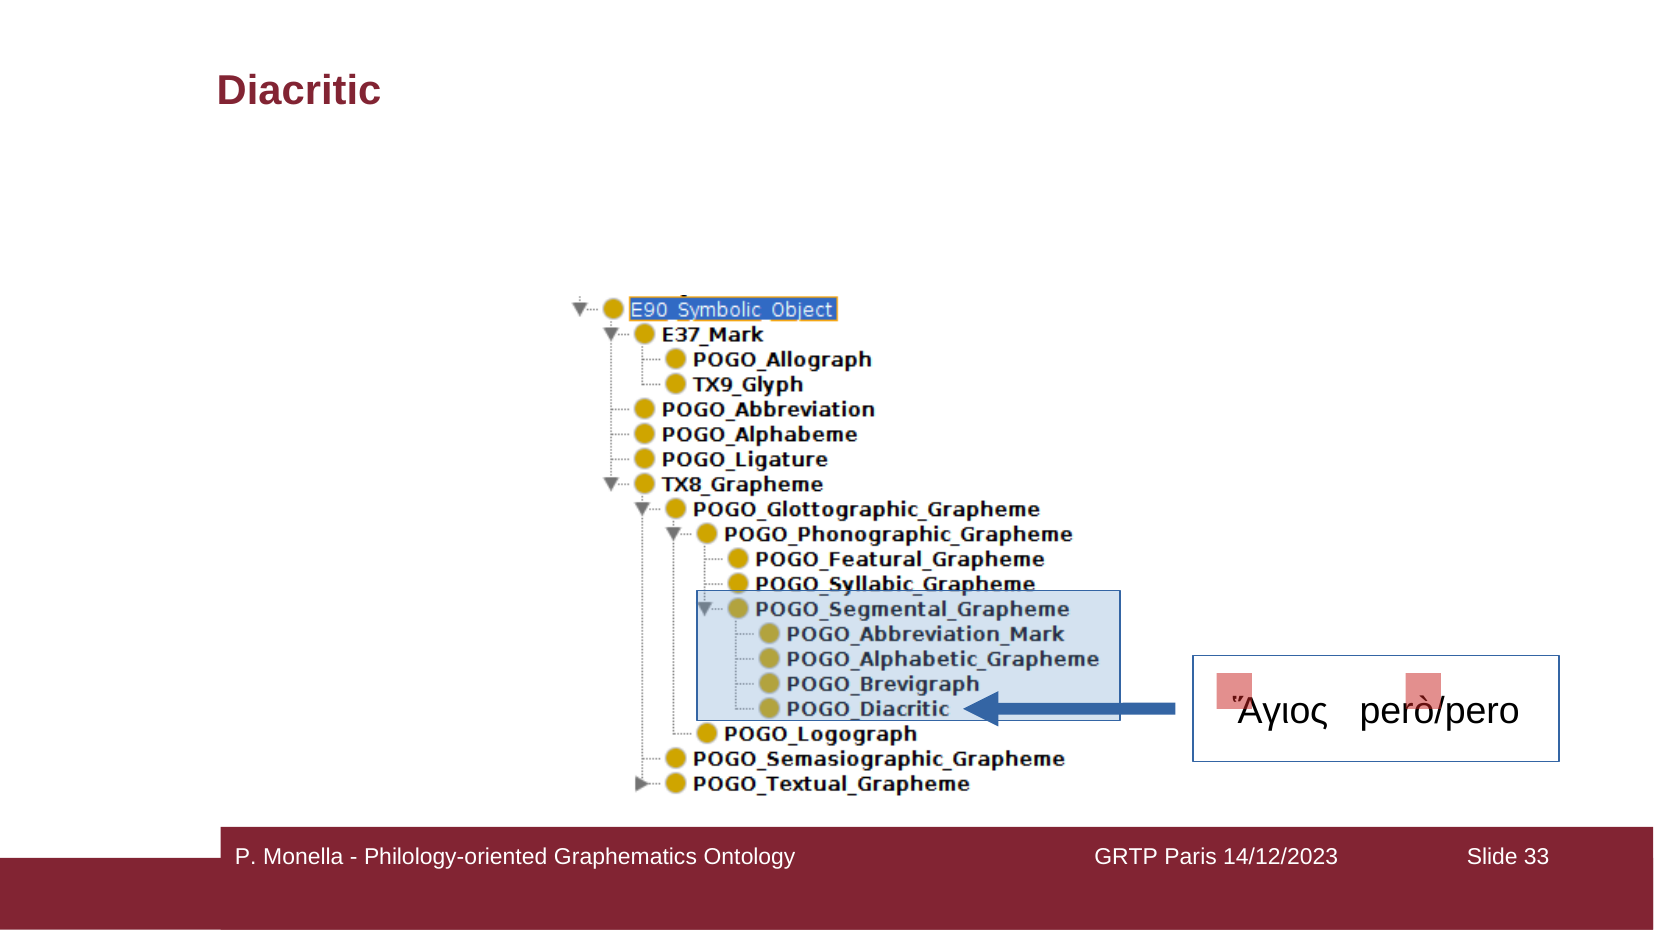

# Diacritic
Ἅγιος però/pero
P. Monella - Philology-oriented Graphematics Ontology
33